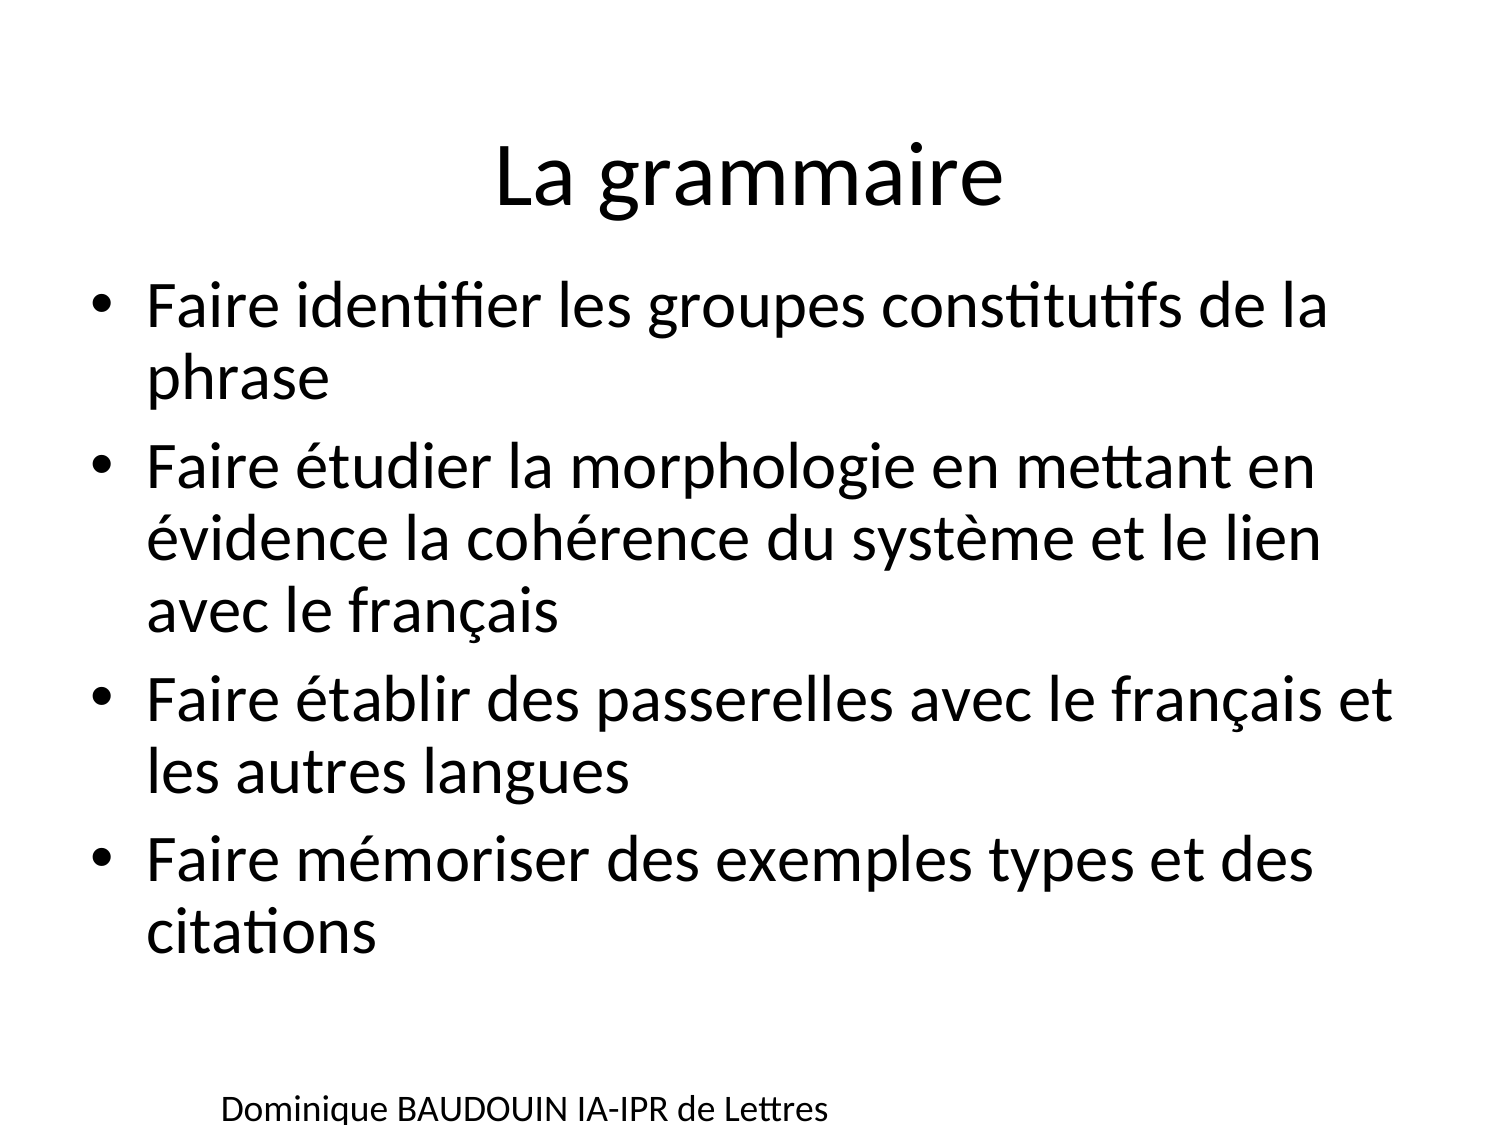

# La grammaire
Faire identifier les groupes constitutifs de la phrase
Faire étudier la morphologie en mettant en évidence la cohérence du système et le lien avec le français
Faire établir des passerelles avec le français et les autres langues
Faire mémoriser des exemples types et des citations
Dominique BAUDOUIN IA-IPR de Lettres